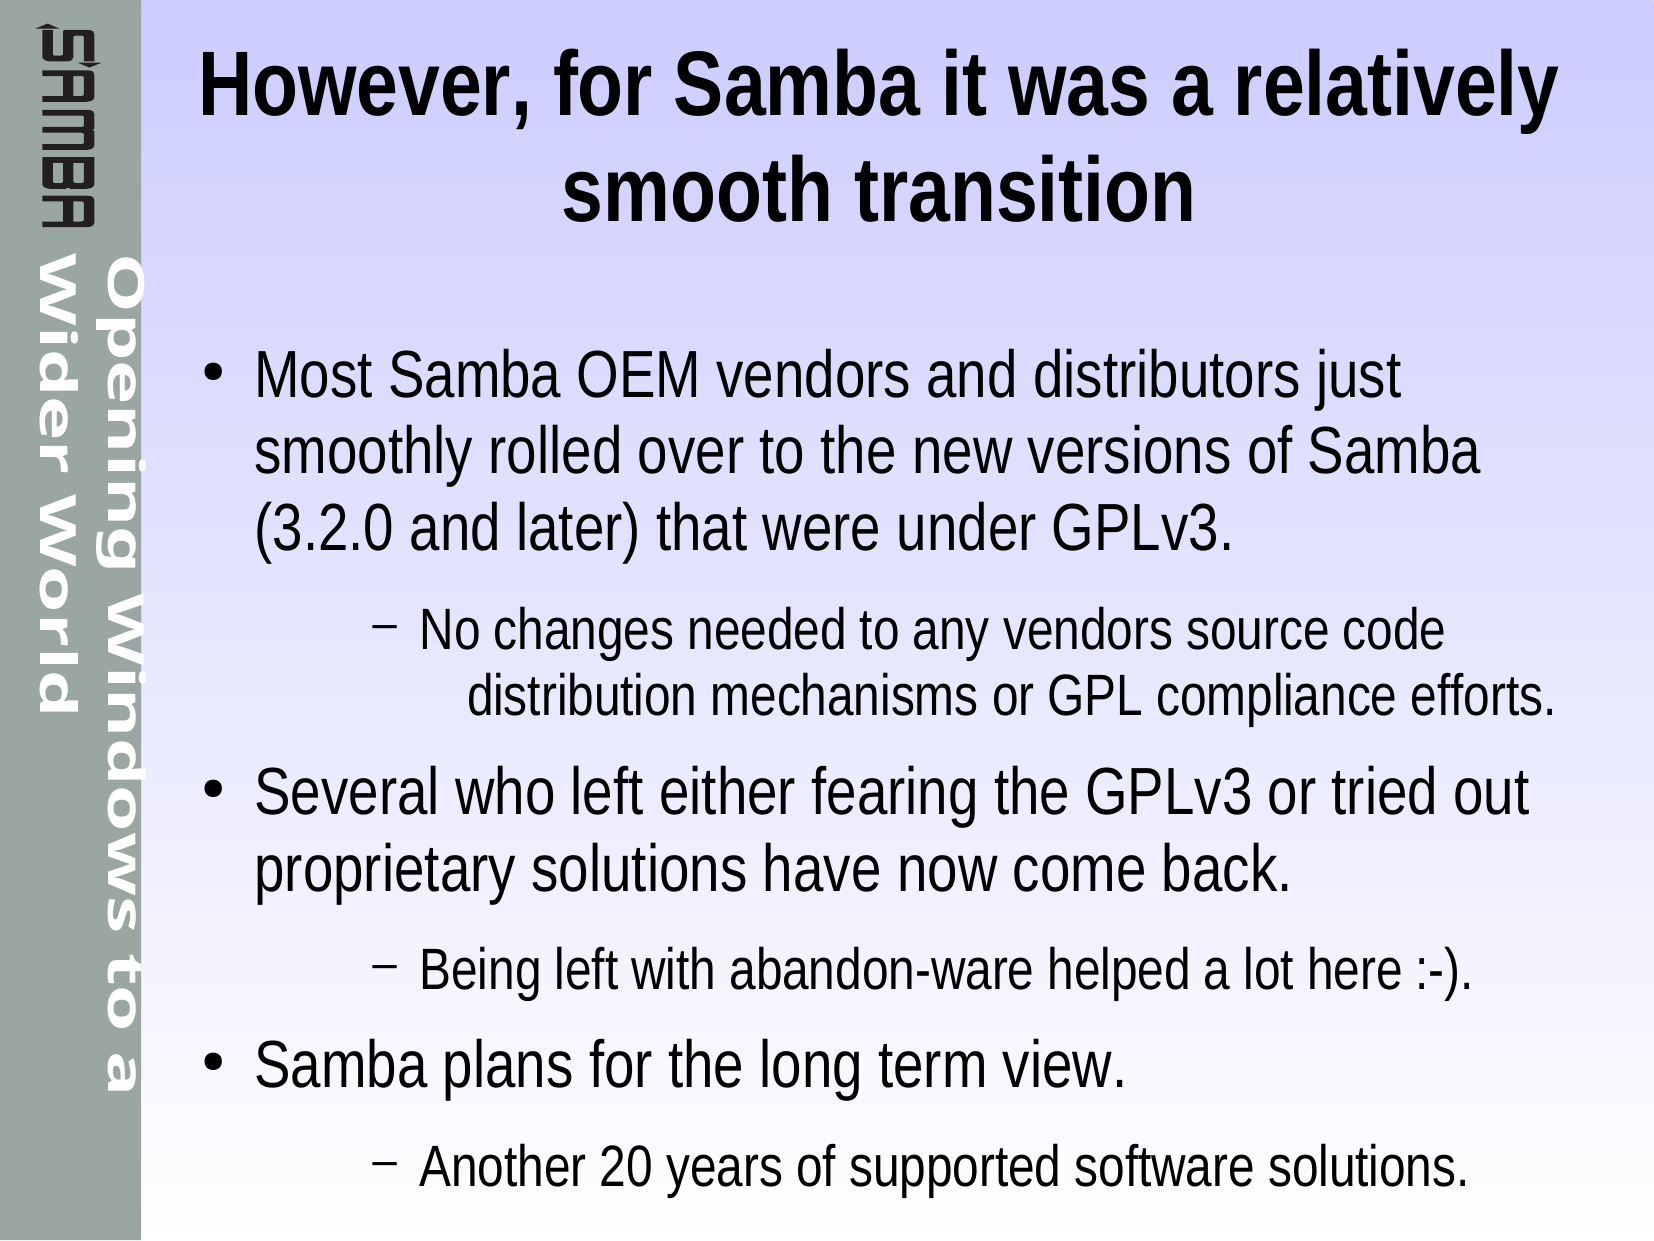

# However, for Samba it was a relatively smooth transition
Most Samba OEM vendors and distributors just smoothly rolled over to the new versions of Samba (3.2.0 and later) that were under GPLv3.
No changes needed to any vendors source code distribution mechanisms or GPL compliance efforts.
Several who left either fearing the GPLv3 or tried out proprietary solutions have now come back.
Being left with abandon-ware helped a lot here :-).
Samba plans for the long term view.
Another 20 years of supported software solutions.